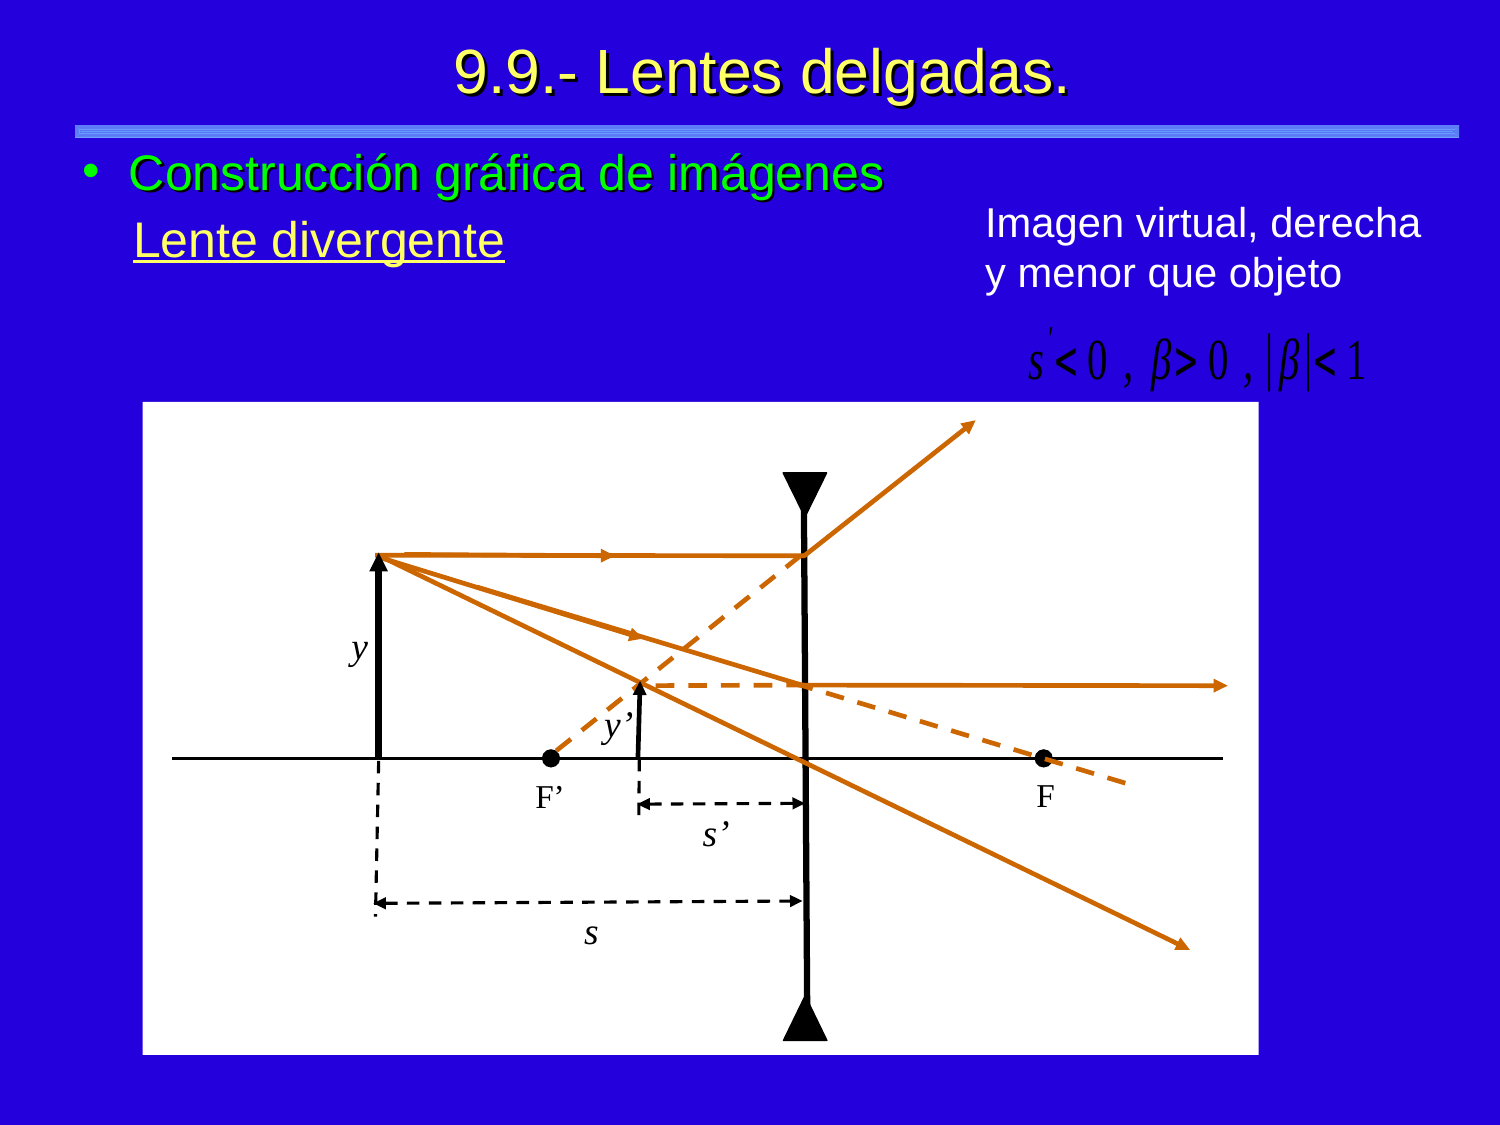

9.9.- Lentes delgadas.
Construcción gráfica de imágenes
Imagen virtual, derecha y menor que objeto
Lente divergente
F
F’
y
y’
s’
s